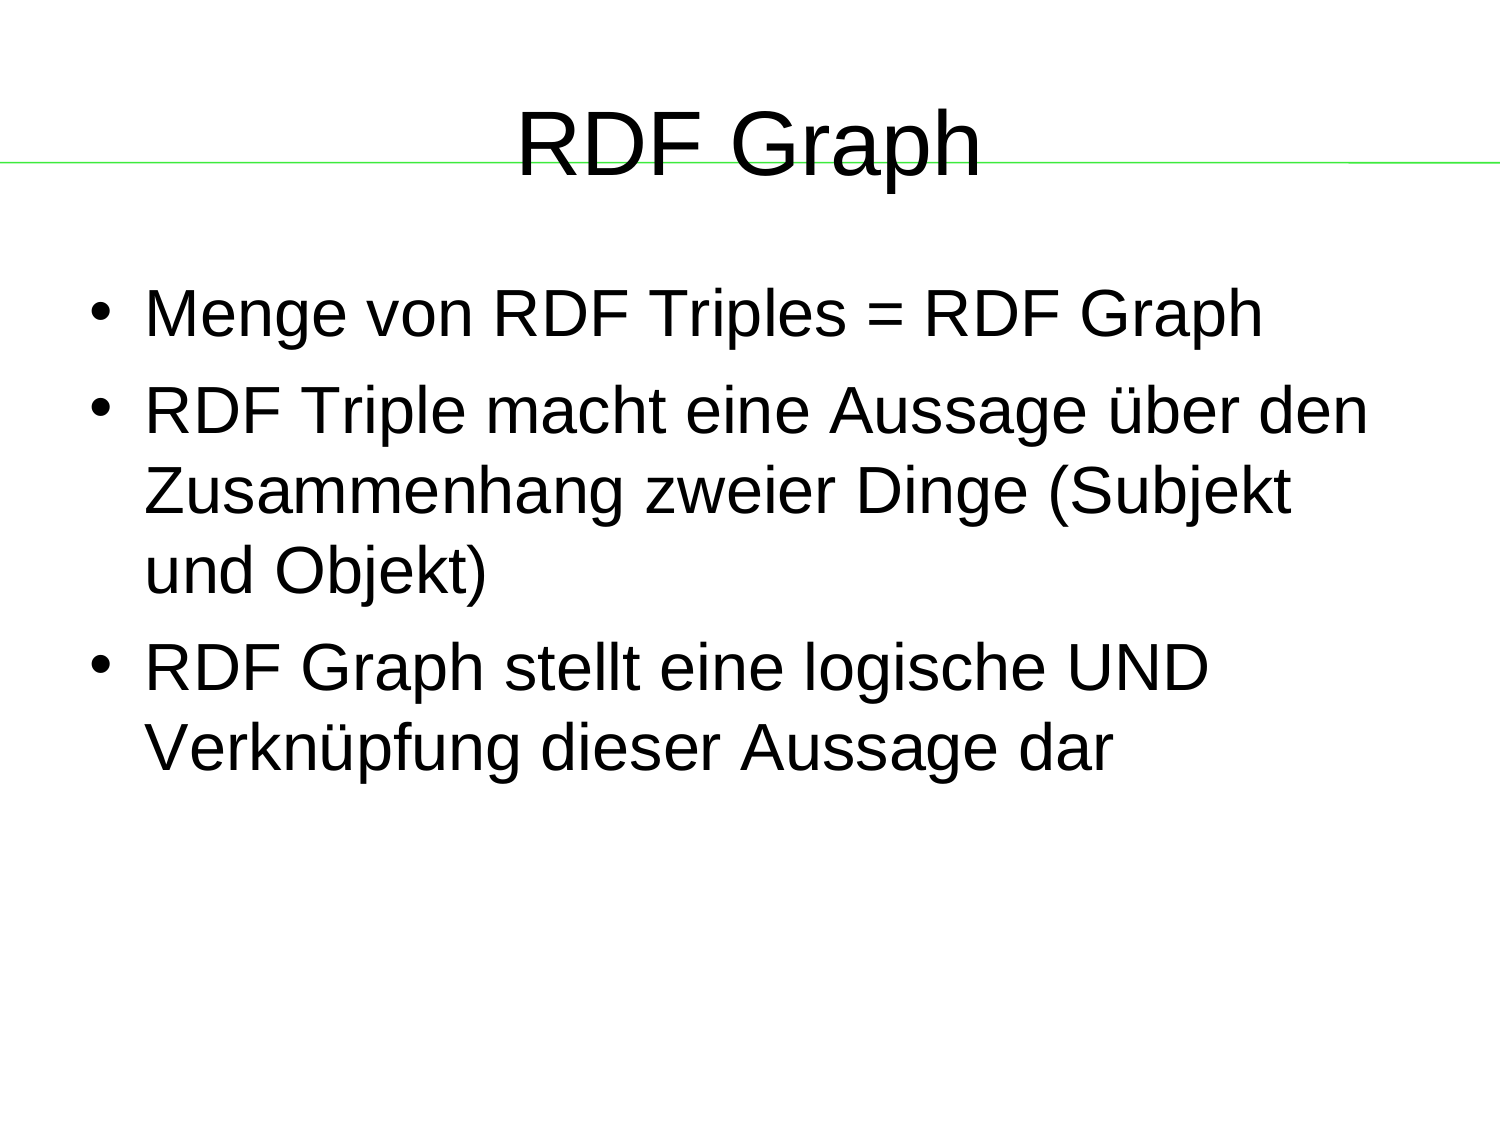

# RDF Graph
Menge von RDF Triples = RDF Graph
RDF Triple macht eine Aussage über den Zusammenhang zweier Dinge (Subjekt und Objekt)‏
RDF Graph stellt eine logische UND Verknüpfung dieser Aussage dar